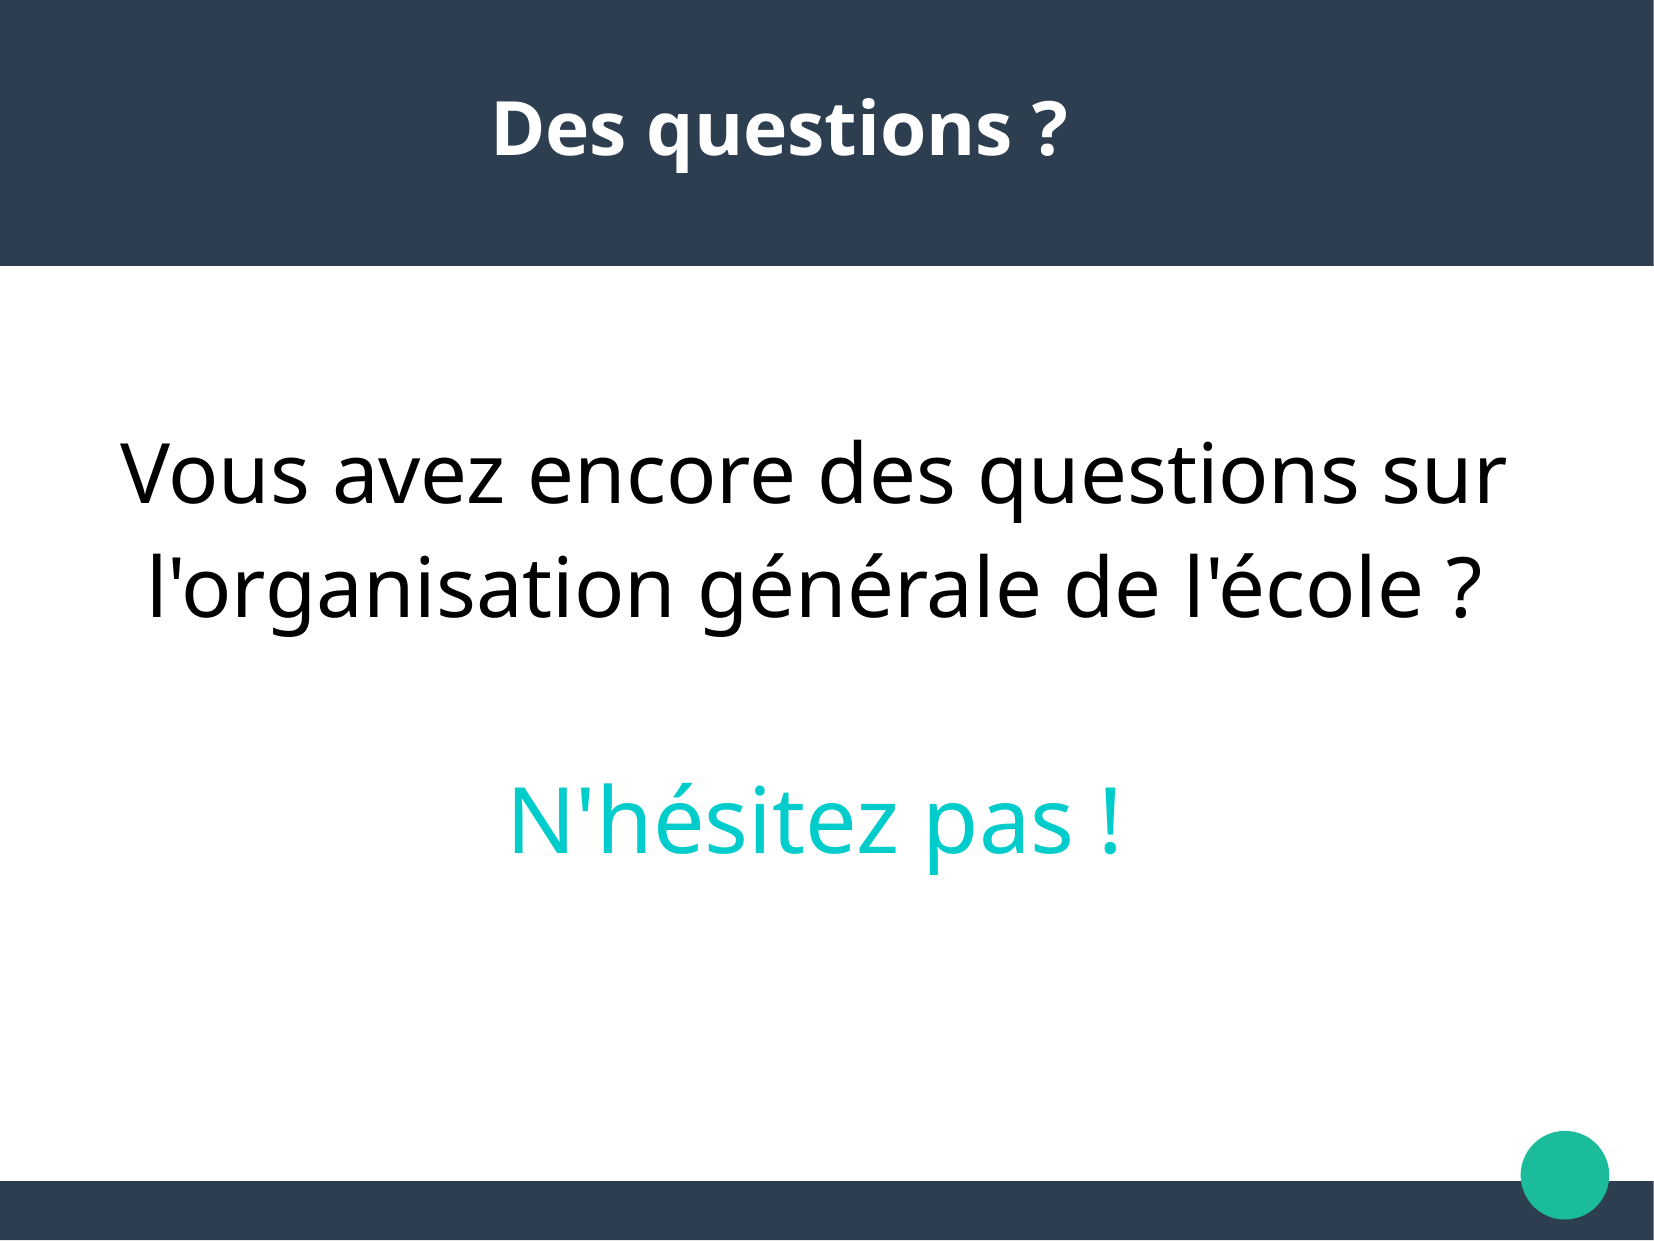

# Des questions ?
Vous avez encore des questions sur
l'organisation générale de l'école ?
N'hésitez pas !